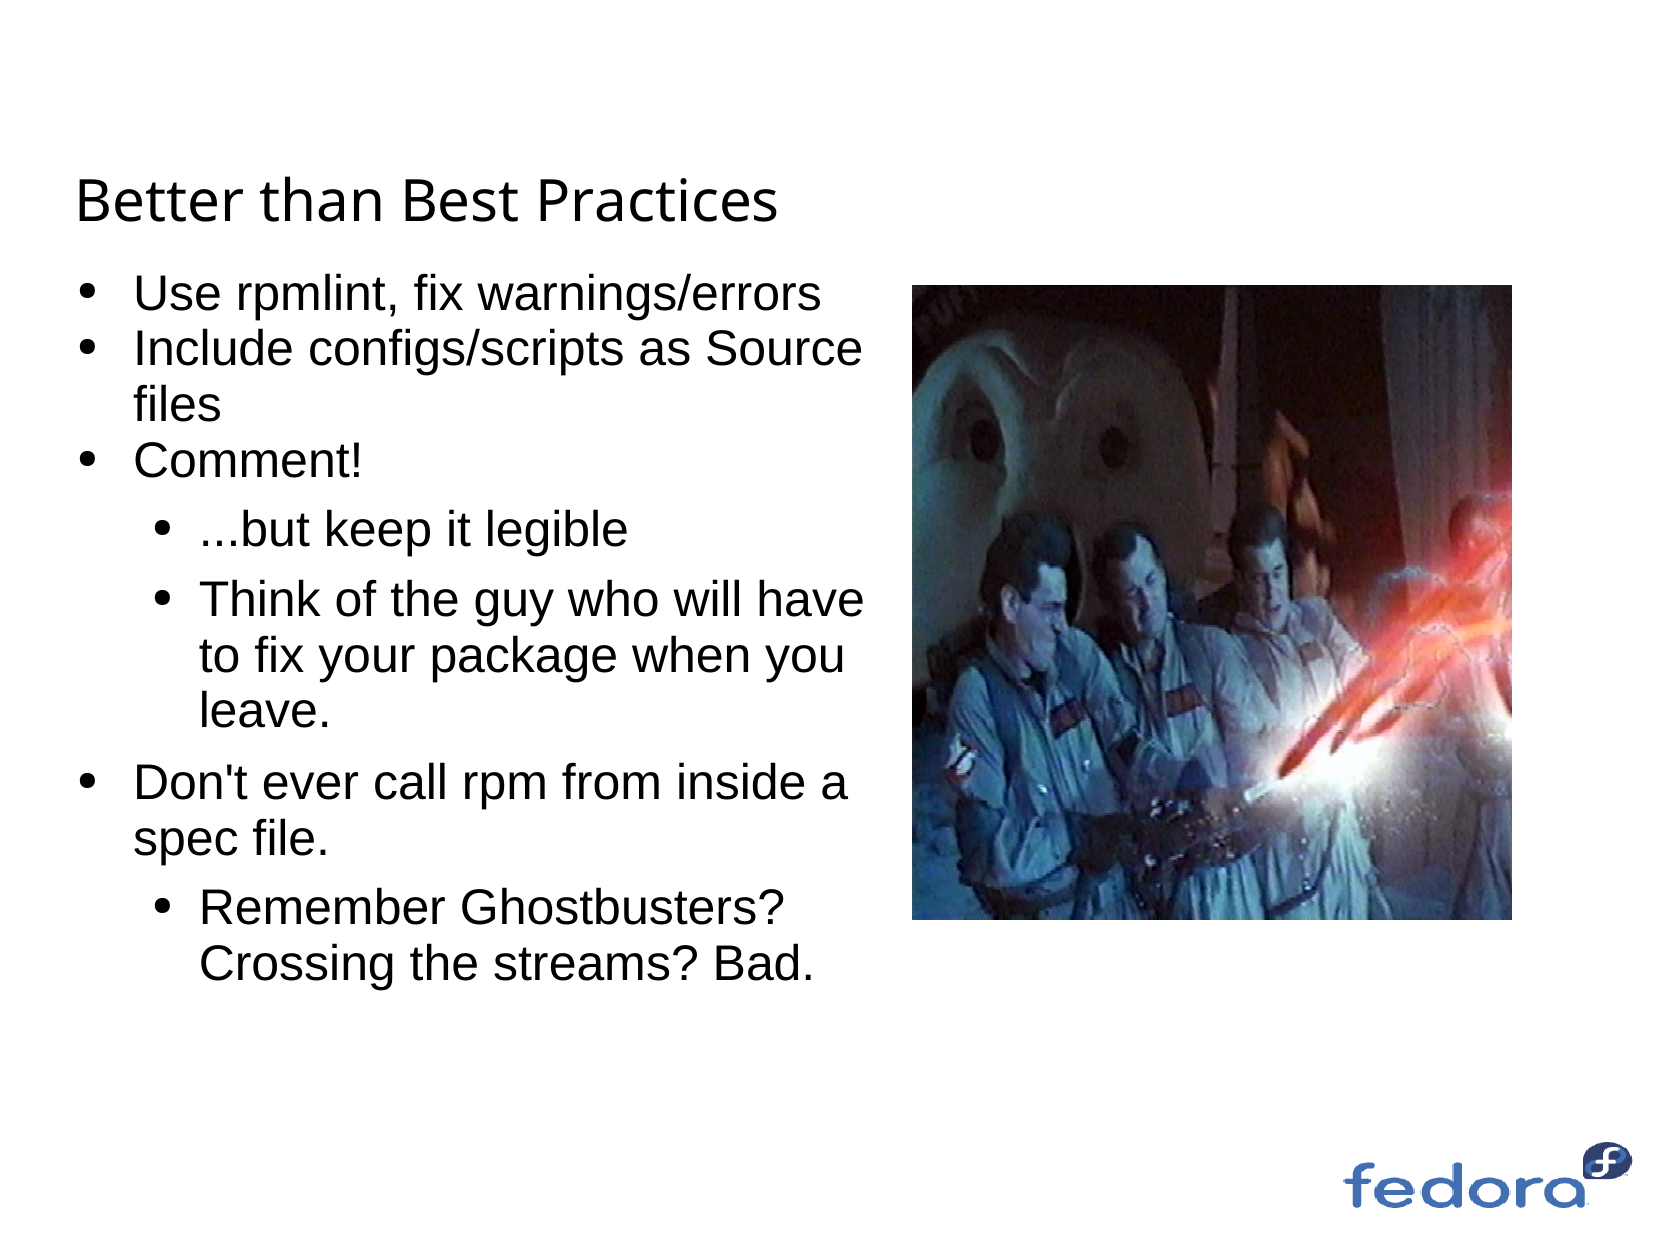

# Better than Best Practices
Use rpmlint, fix warnings/errors
Include configs/scripts as Source files
Comment!
...but keep it legible
Think of the guy who will have to fix your package when you leave.
Don't ever call rpm from inside a spec file.
Remember Ghostbusters? Crossing the streams? Bad.